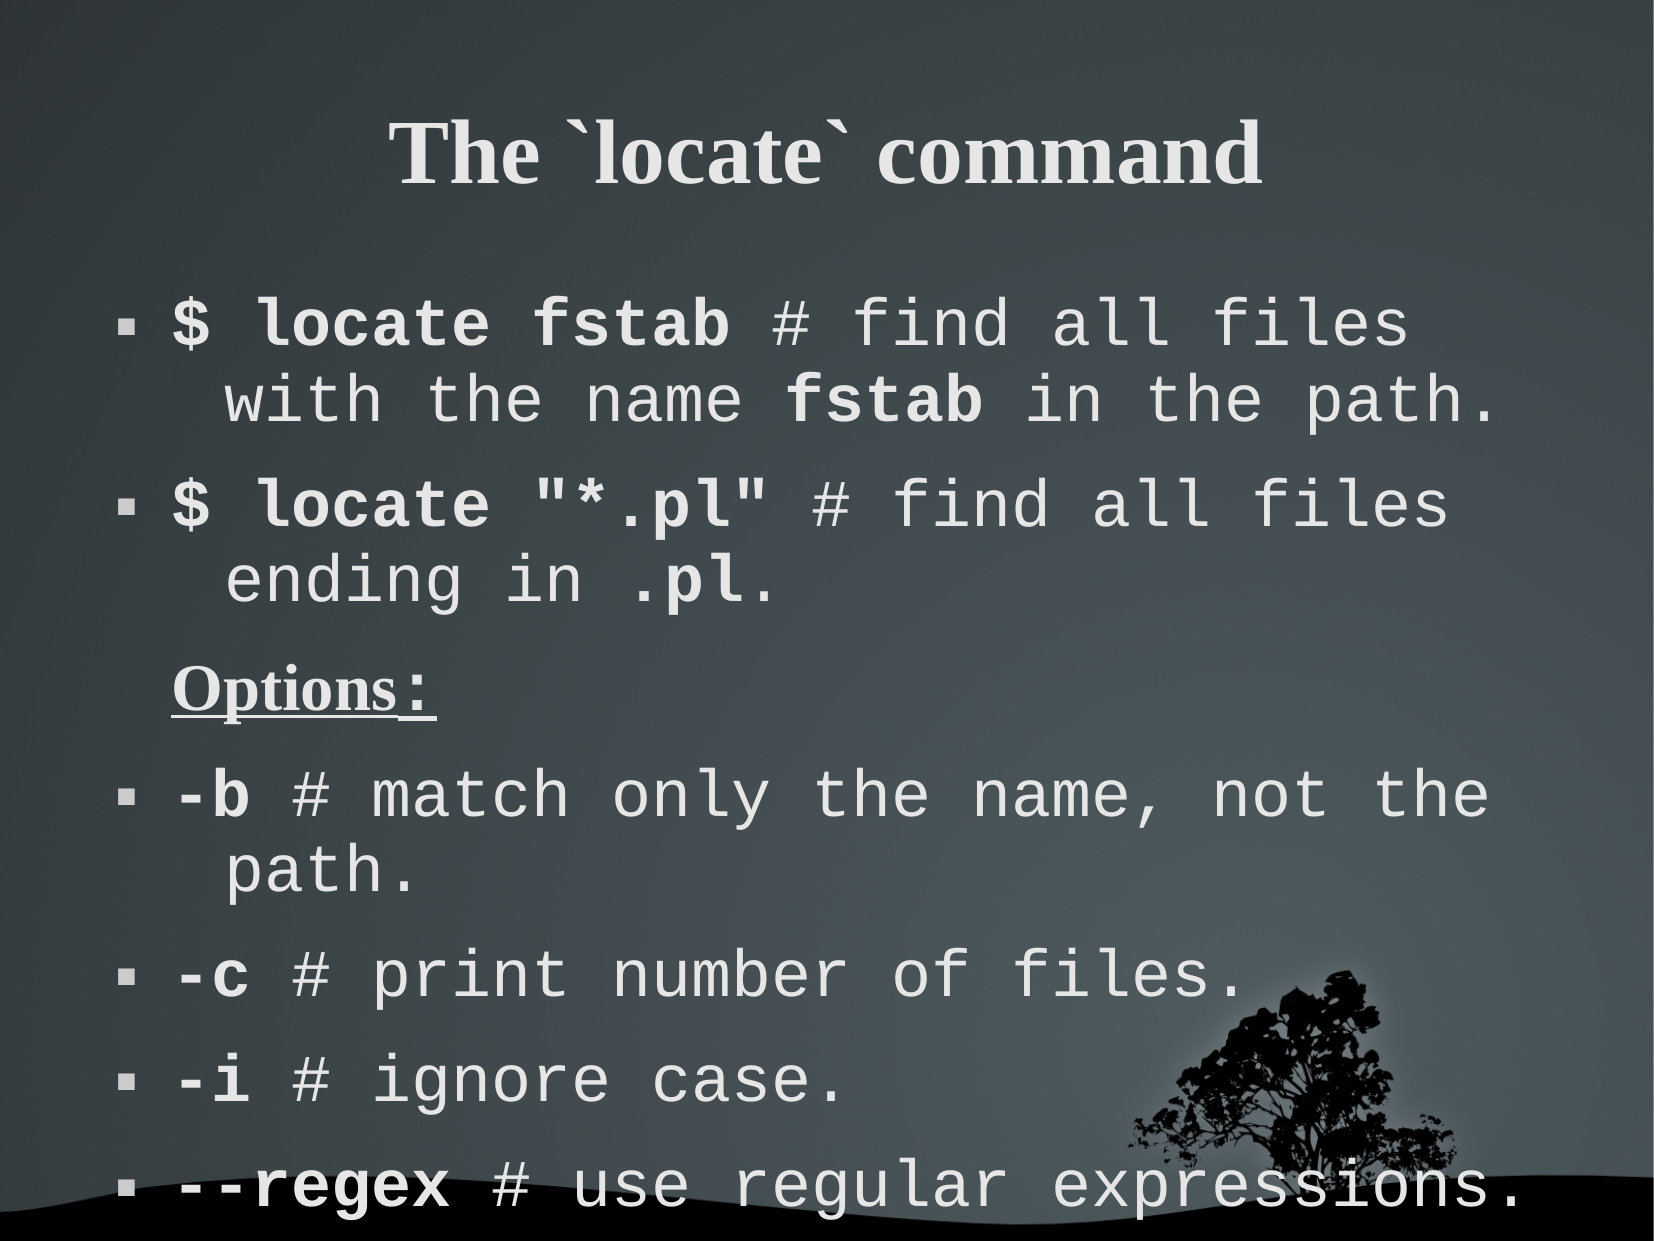

The `locate` command
# $ locate fstab # find all files with the name fstab in the path.
$ locate "*.pl" # find all files ending in .pl.
Options:
-b # match only the name, not the path.
-c # print number of files.
-i # ignore case.
--regex # use regular expressions.